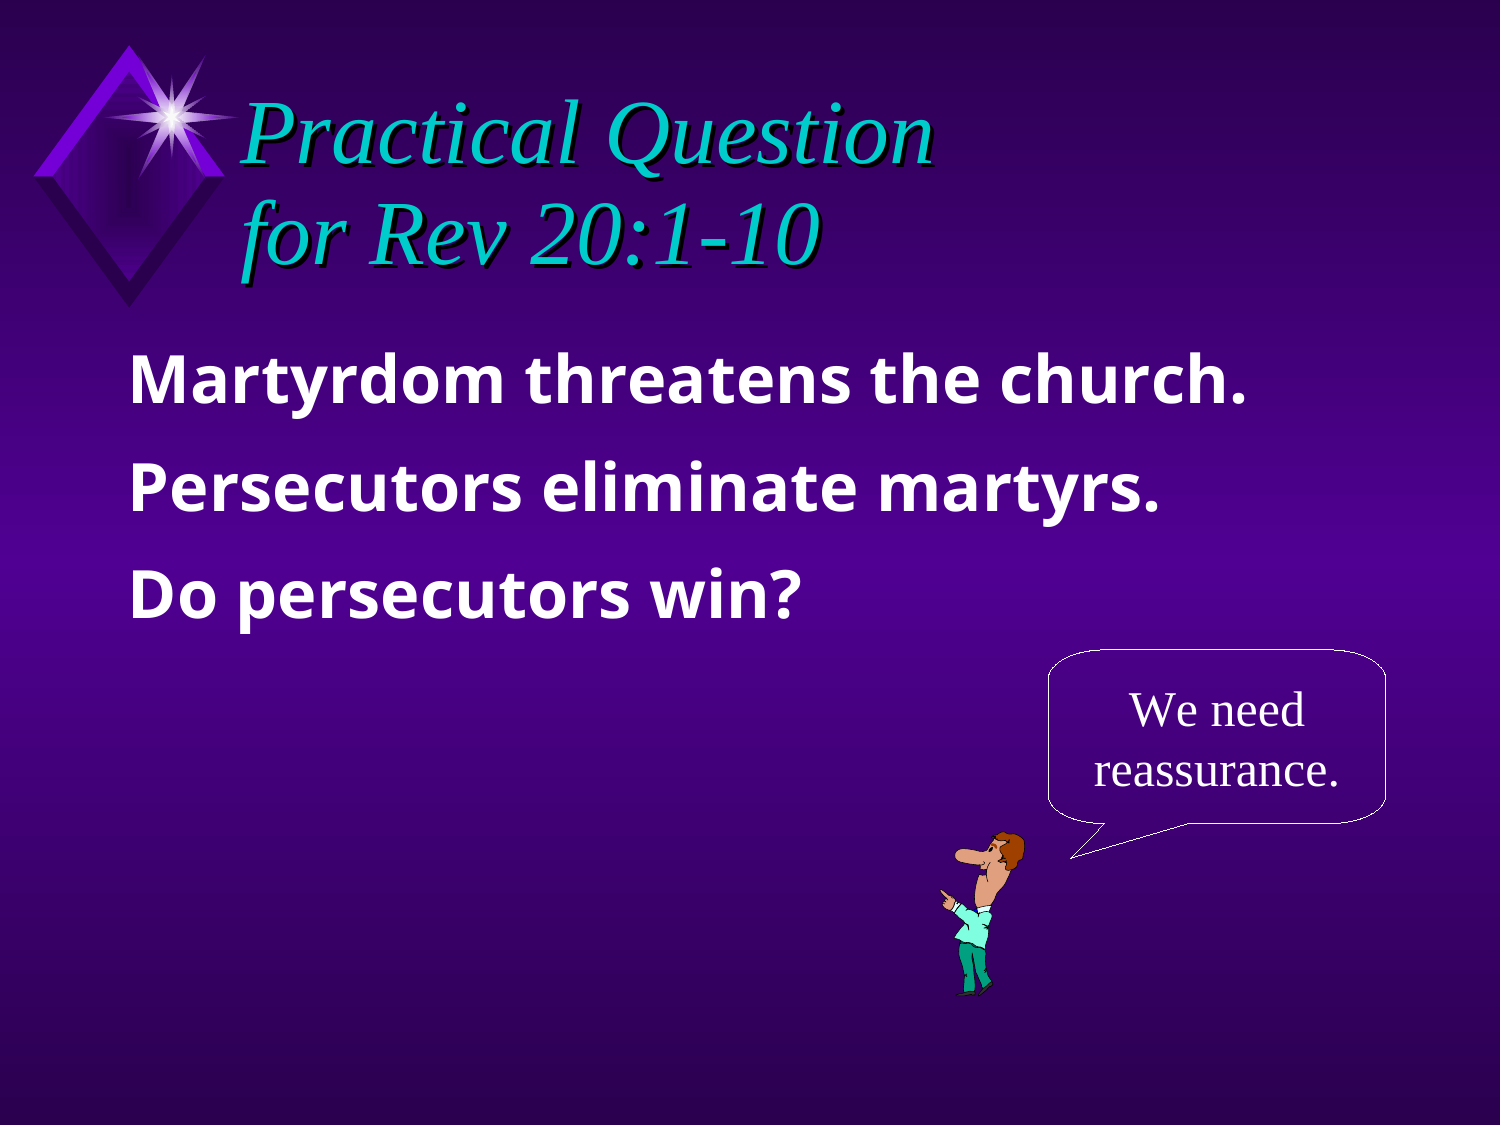

# Practical Question for Rev 20:1-10
Martyrdom threatens the church.
Persecutors eliminate martyrs.
Do persecutors win?
We need
reassurance.